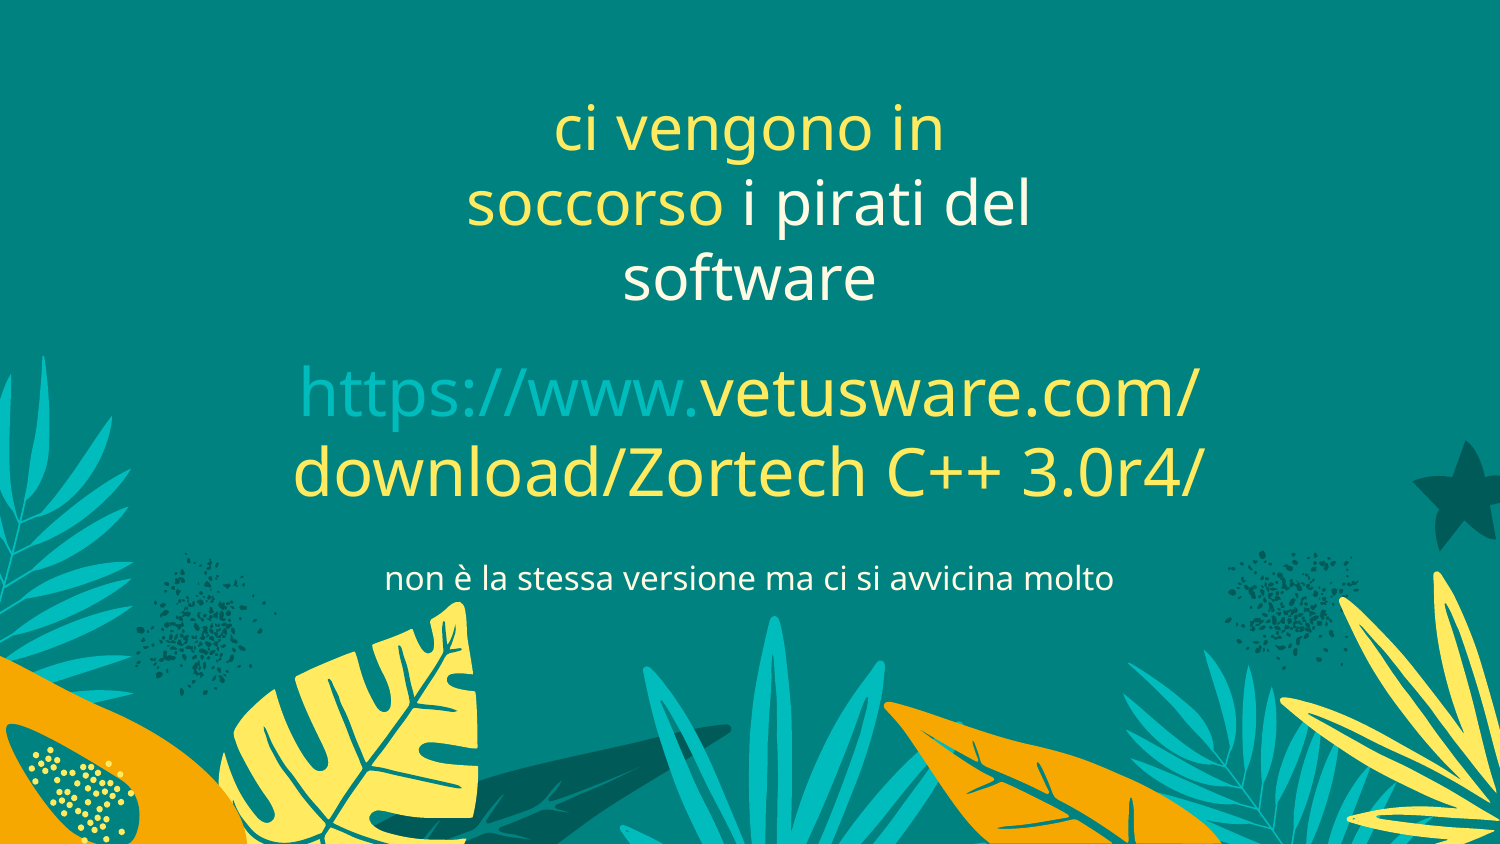

ci vengono in soccorso i pirati del software
# https://www.vetusware.com/download/Zortech C++ 3.0r4/
non è la stessa versione ma ci si avvicina molto